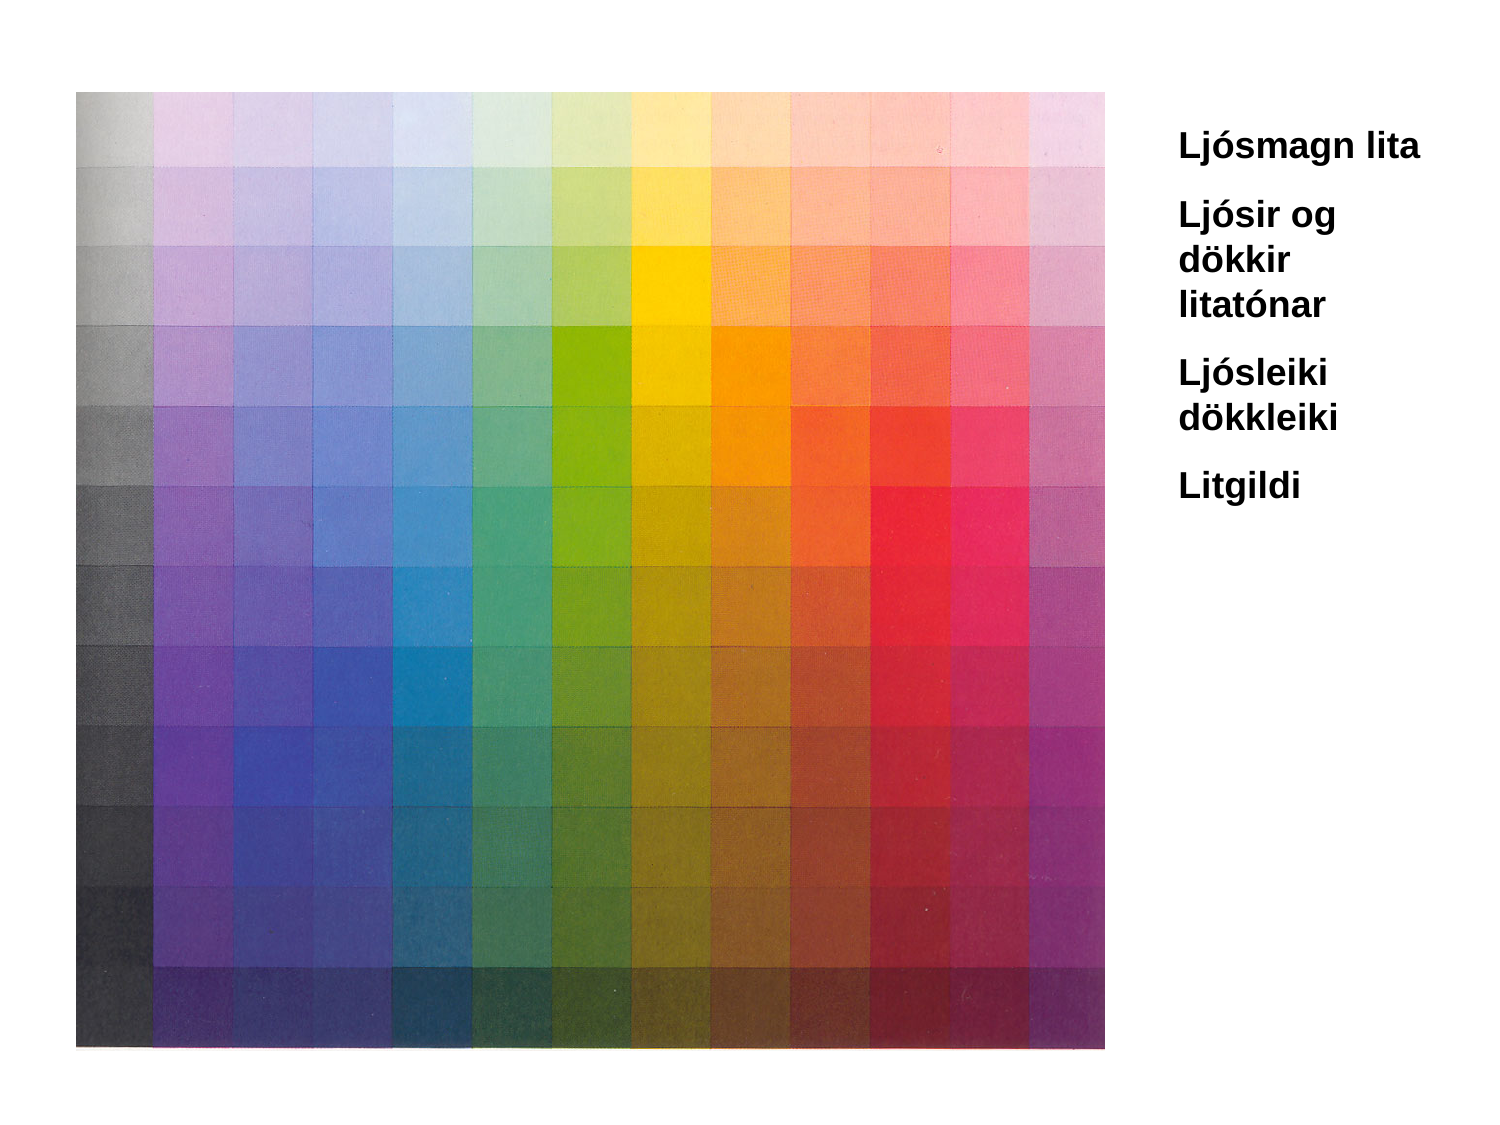

Ljósmagn lita
Ljósir og dökkir litatónar
Ljósleiki dökkleiki
Litgildi